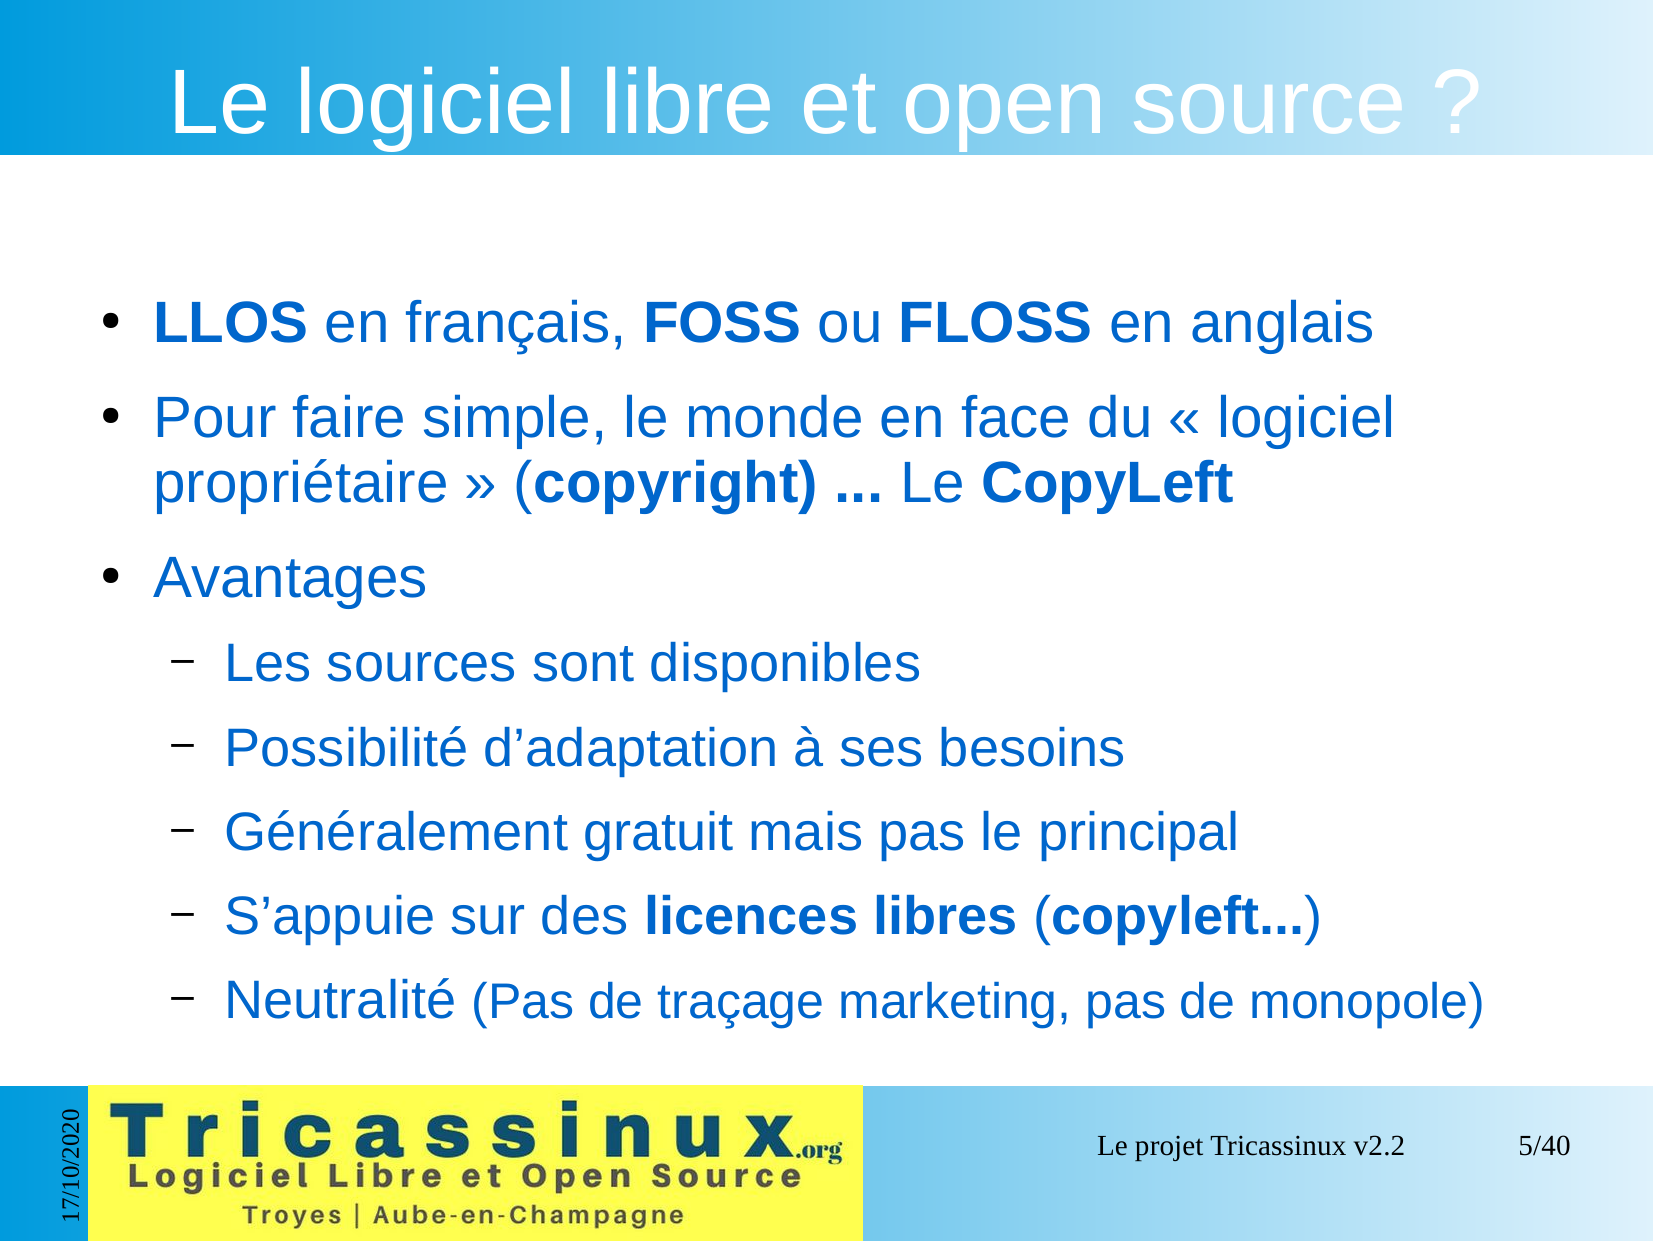

# Le logiciel libre et open source ?
LLOS en français, FOSS ou FLOSS en anglais
Pour faire simple, le monde en face du « logiciel propriétaire » (copyright) ... Le CopyLeft
Avantages
Les sources sont disponibles
Possibilité d’adaptation à ses besoins
Généralement gratuit mais pas le principal
S’appuie sur des licences libres (copyleft...)
Neutralité (Pas de traçage marketing, pas de monopole)
17/10/2020
5